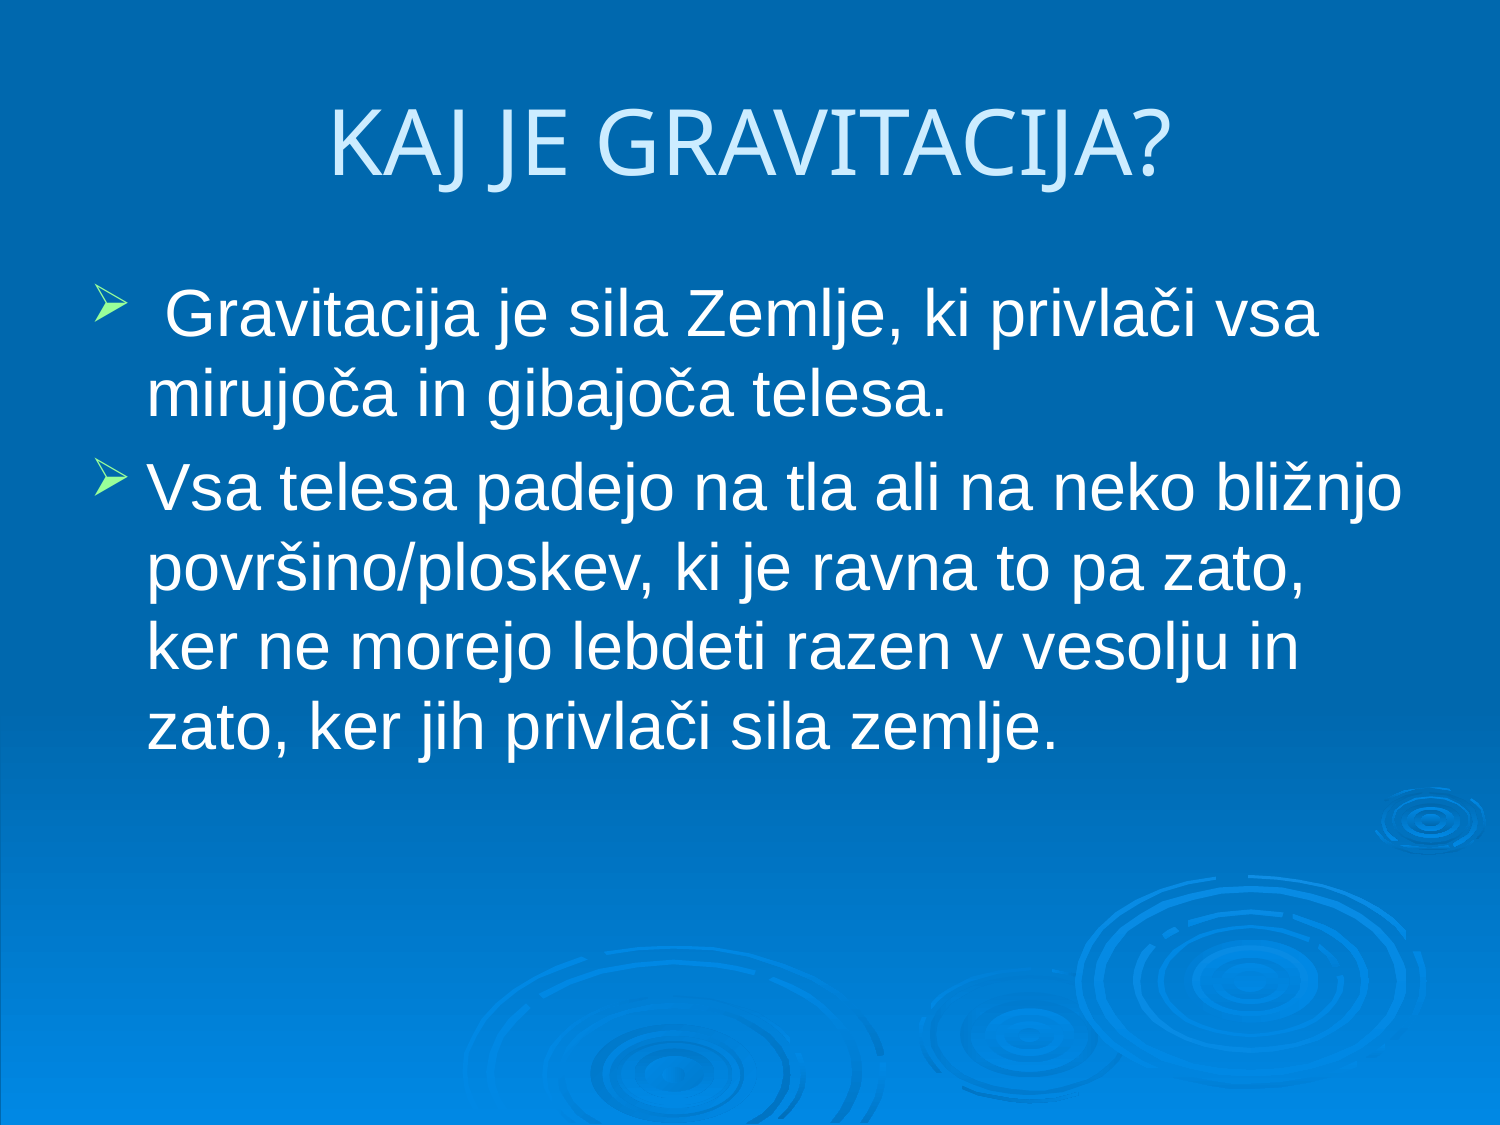

# KAJ JE GRAVITACIJA?
 Gravitacija je sila Zemlje, ki privlači vsa mirujoča in gibajoča telesa.
Vsa telesa padejo na tla ali na neko bližnjo površino/ploskev, ki je ravna to pa zato, ker ne morejo lebdeti razen v vesolju in zato, ker jih privlači sila zemlje.